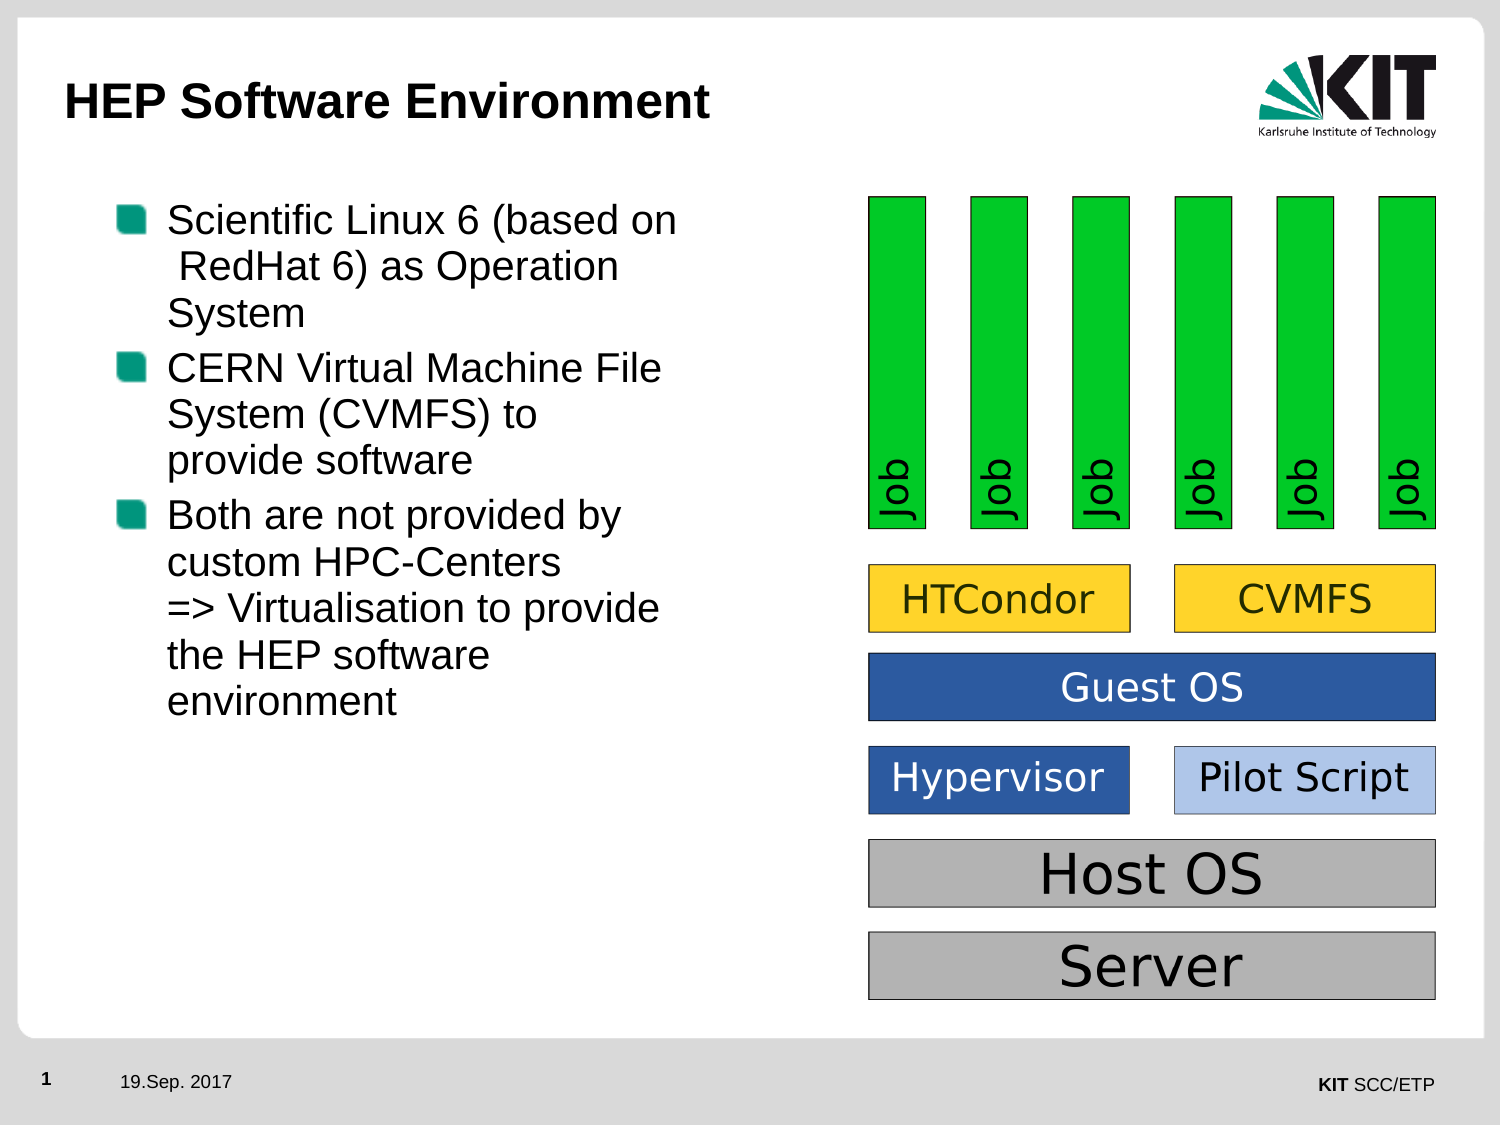

# HEP Software Environment
Scientific Linux 6 (based on RedHat 6) as Operation System
CERN Virtual Machine File System (CVMFS) to provide software
Both are not provided by custom HPC-Centers
=> Virtualisation to provide the HEP software environment